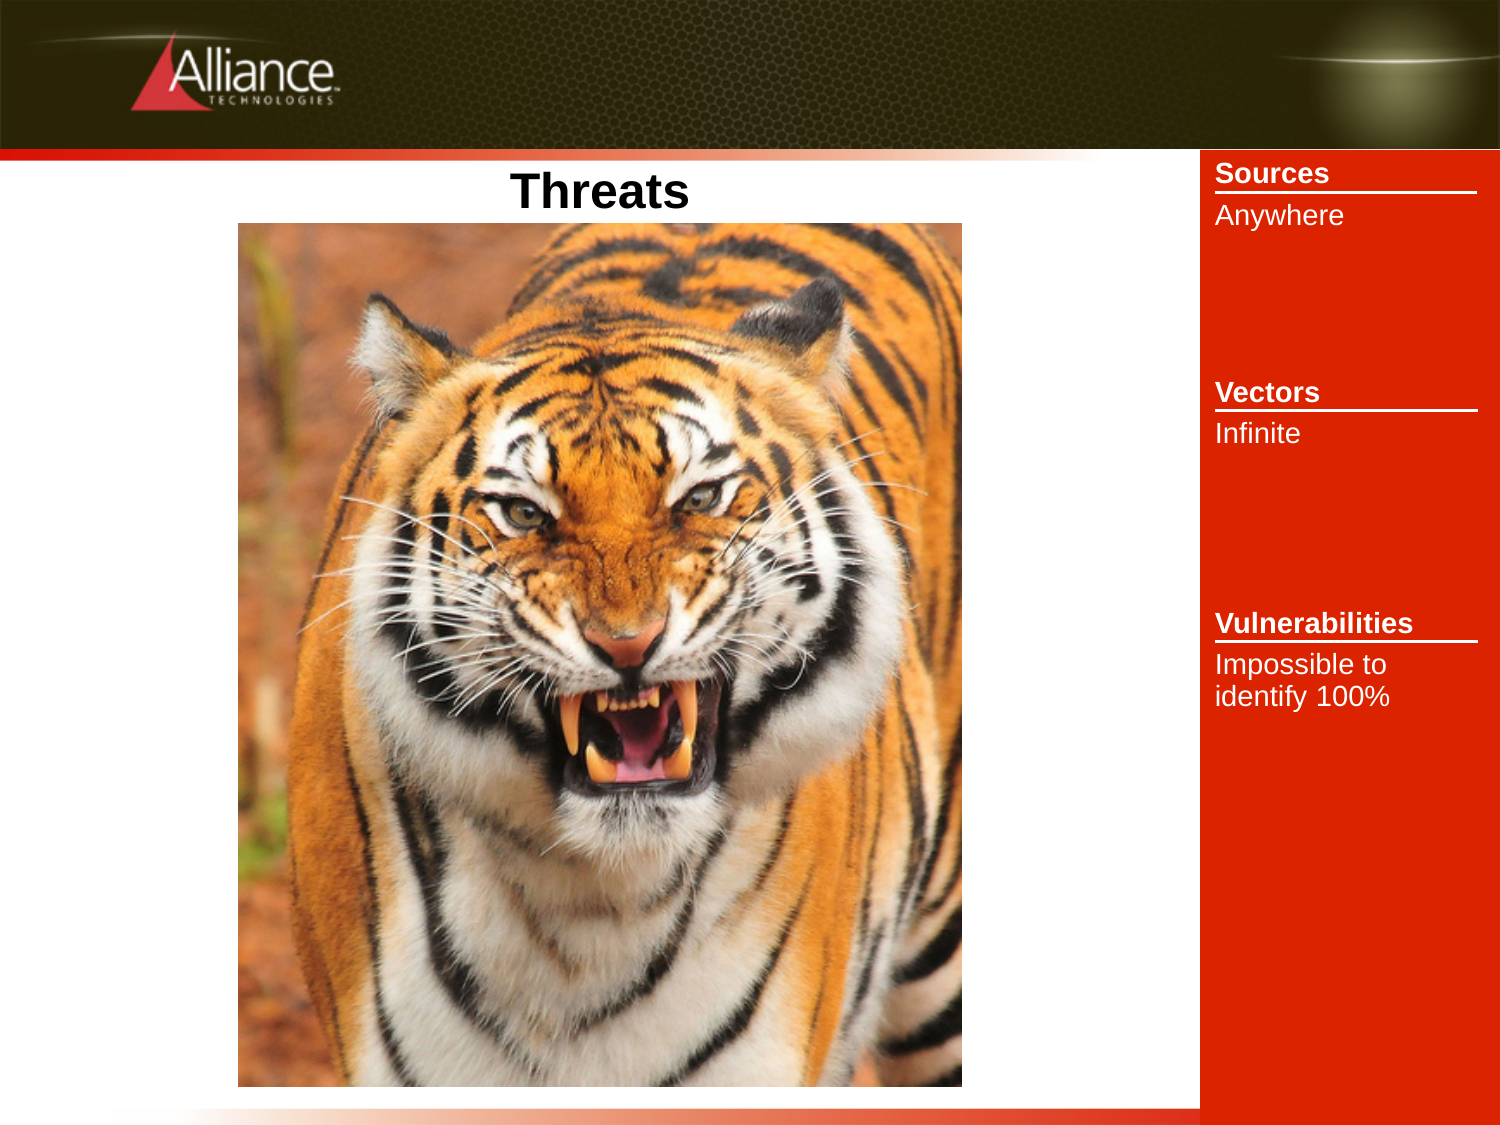

Sources
Threats
Anywhere
Vectors
Infinite
Vulnerabilities
Impossible to identify 100%